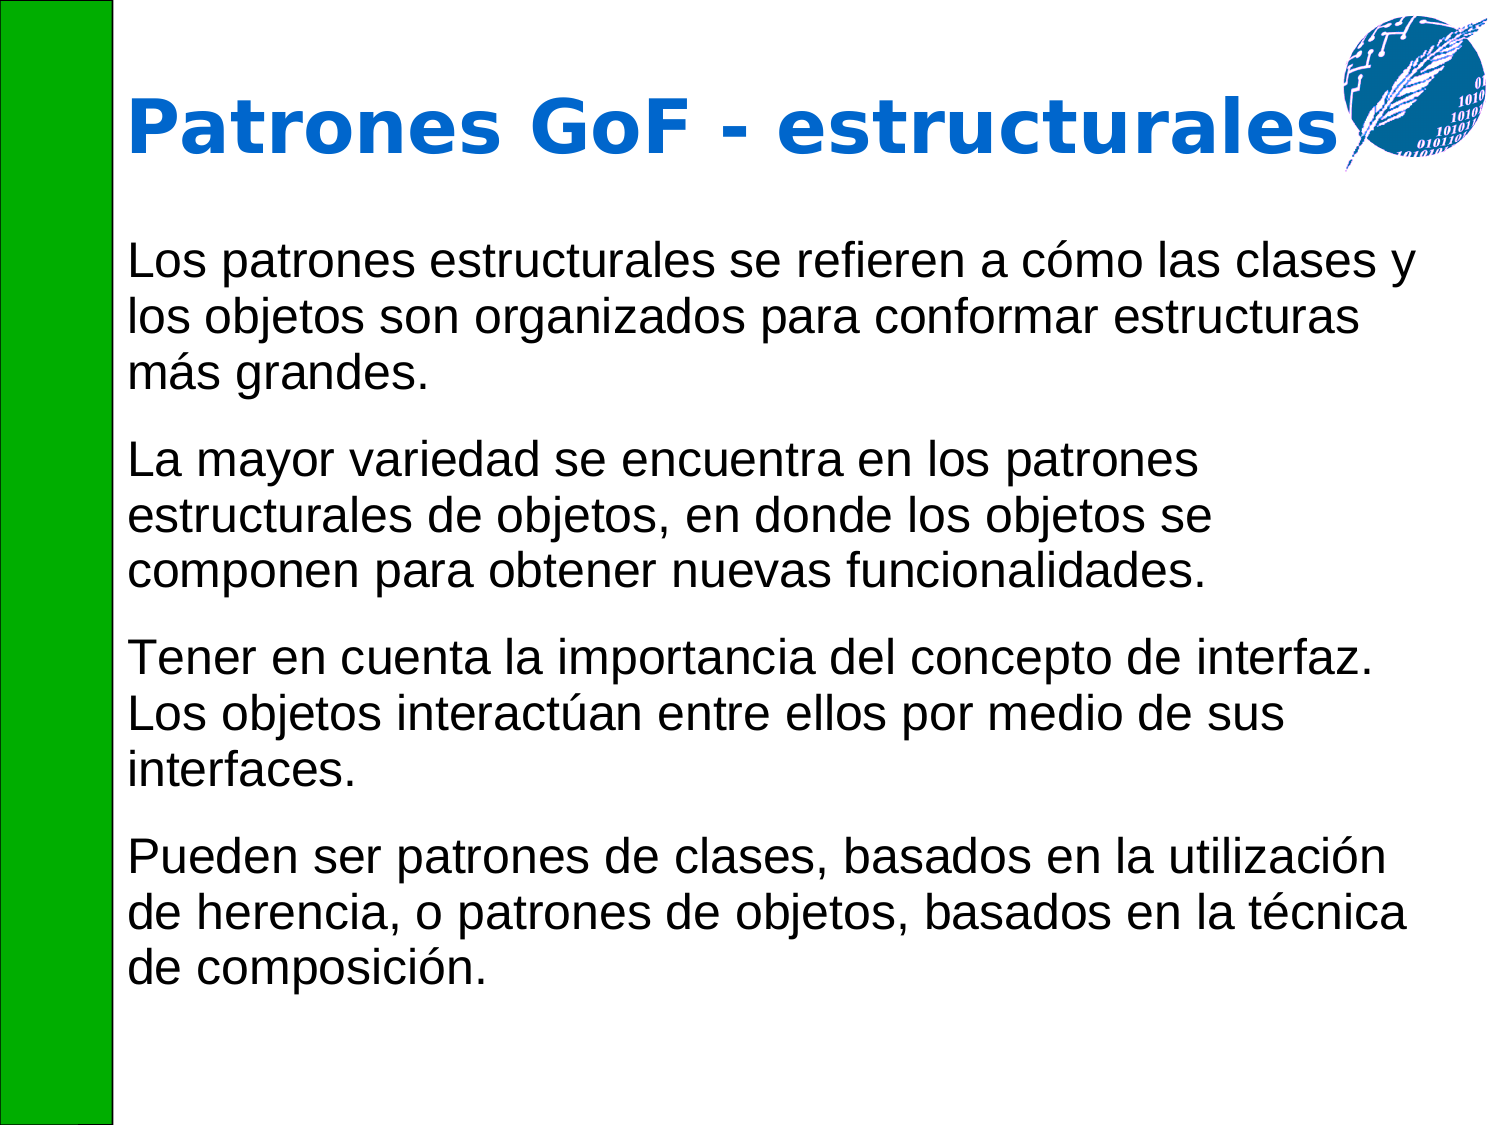

# Patrones GoF - estructurales
Los patrones estructurales se refieren a cómo las clases y los objetos son organizados para conformar estructuras más grandes.
La mayor variedad se encuentra en los patrones estructurales de objetos, en donde los objetos se componen para obtener nuevas funcionalidades.
Tener en cuenta la importancia del concepto de interfaz. Los objetos interactúan entre ellos por medio de sus interfaces.
Pueden ser patrones de clases, basados en la utilización de herencia, o patrones de objetos, basados en la técnica de composición.